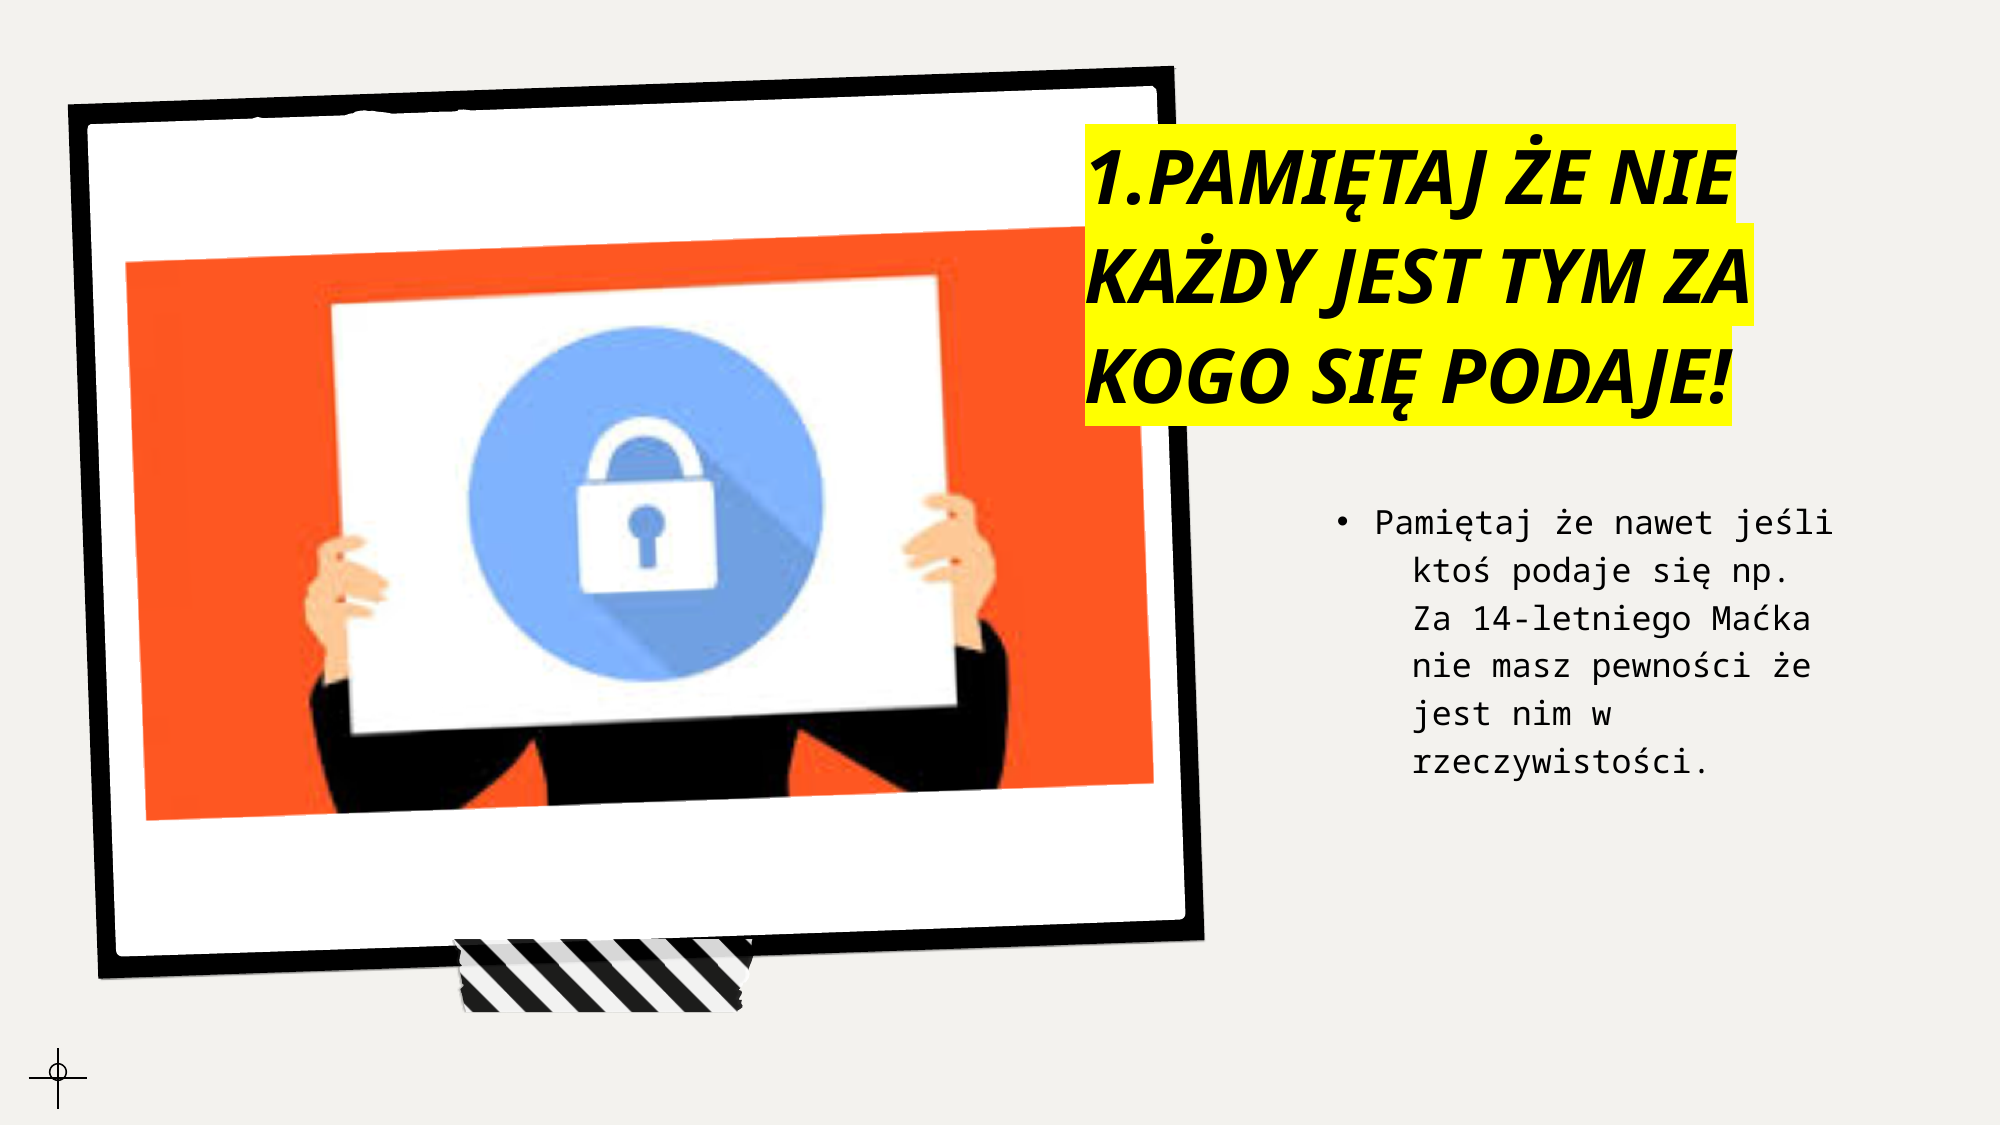

# 1.PAMIĘTAJ ŻE NIE KAŻDY JEST TYM ZA KOGO SIĘ PODAJE!
Pamiętaj że nawet jeśli ktoś podaje się np. Za 14-letniego Maćka nie masz pewności że jest nim w rzeczywistości.